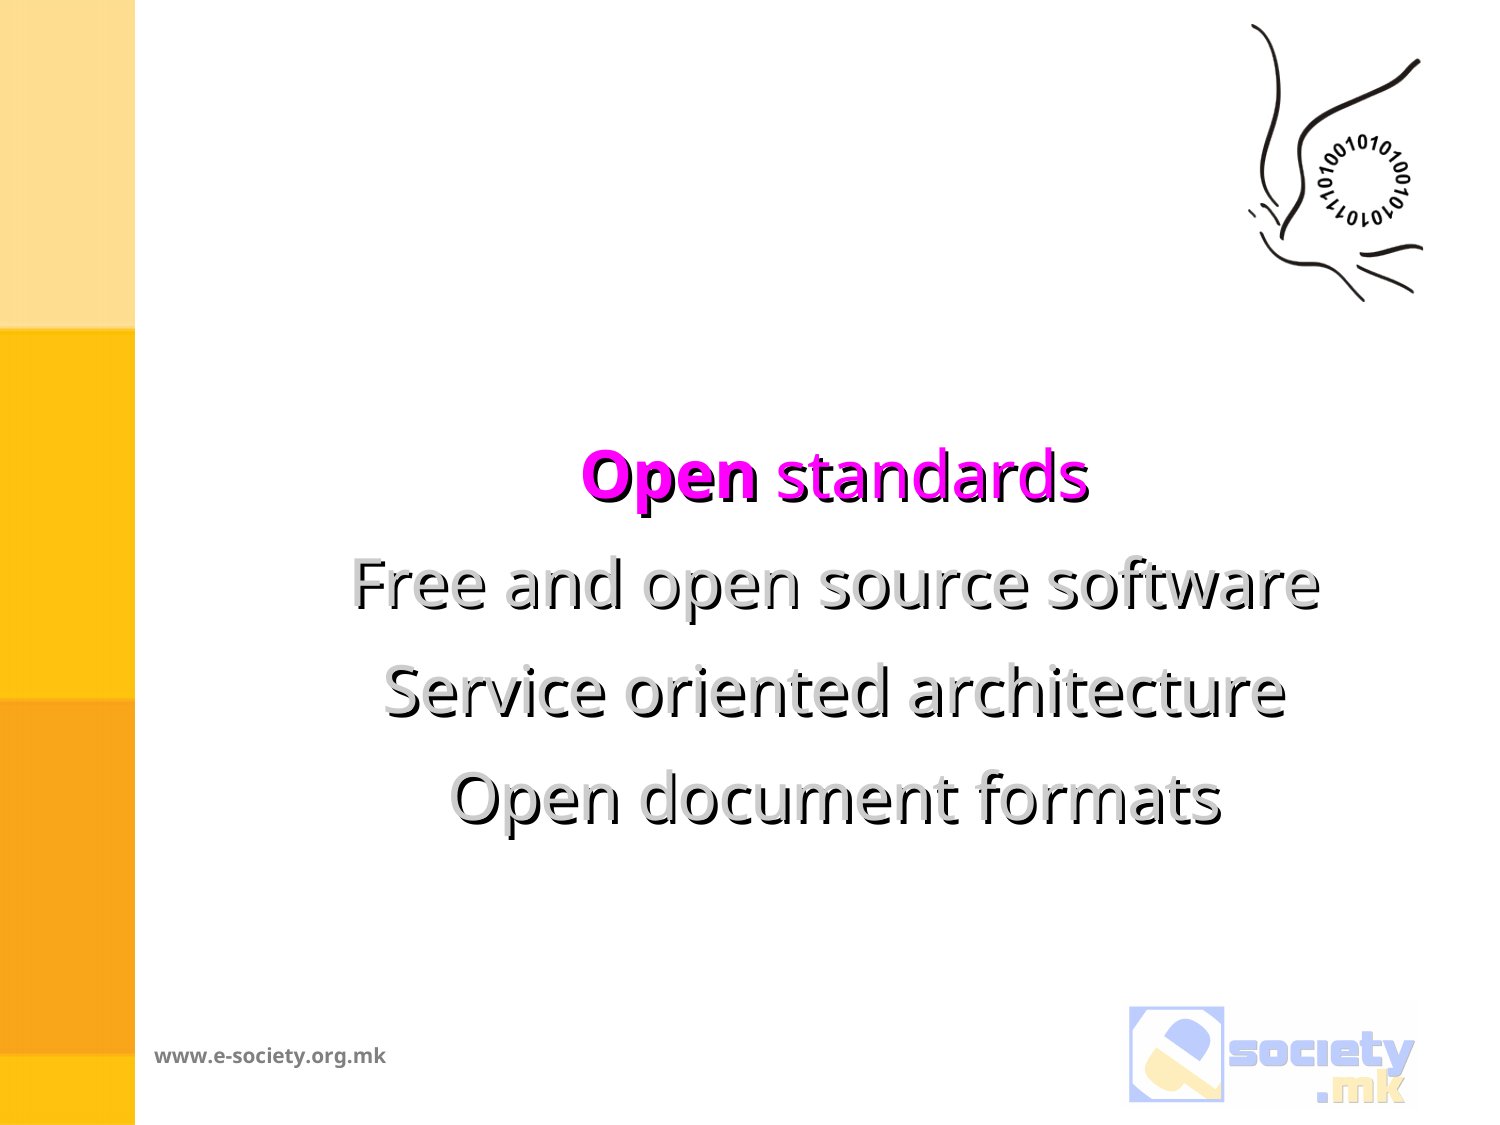

#
Open standards
Free and open source software
Service oriented architecture
Open document formats